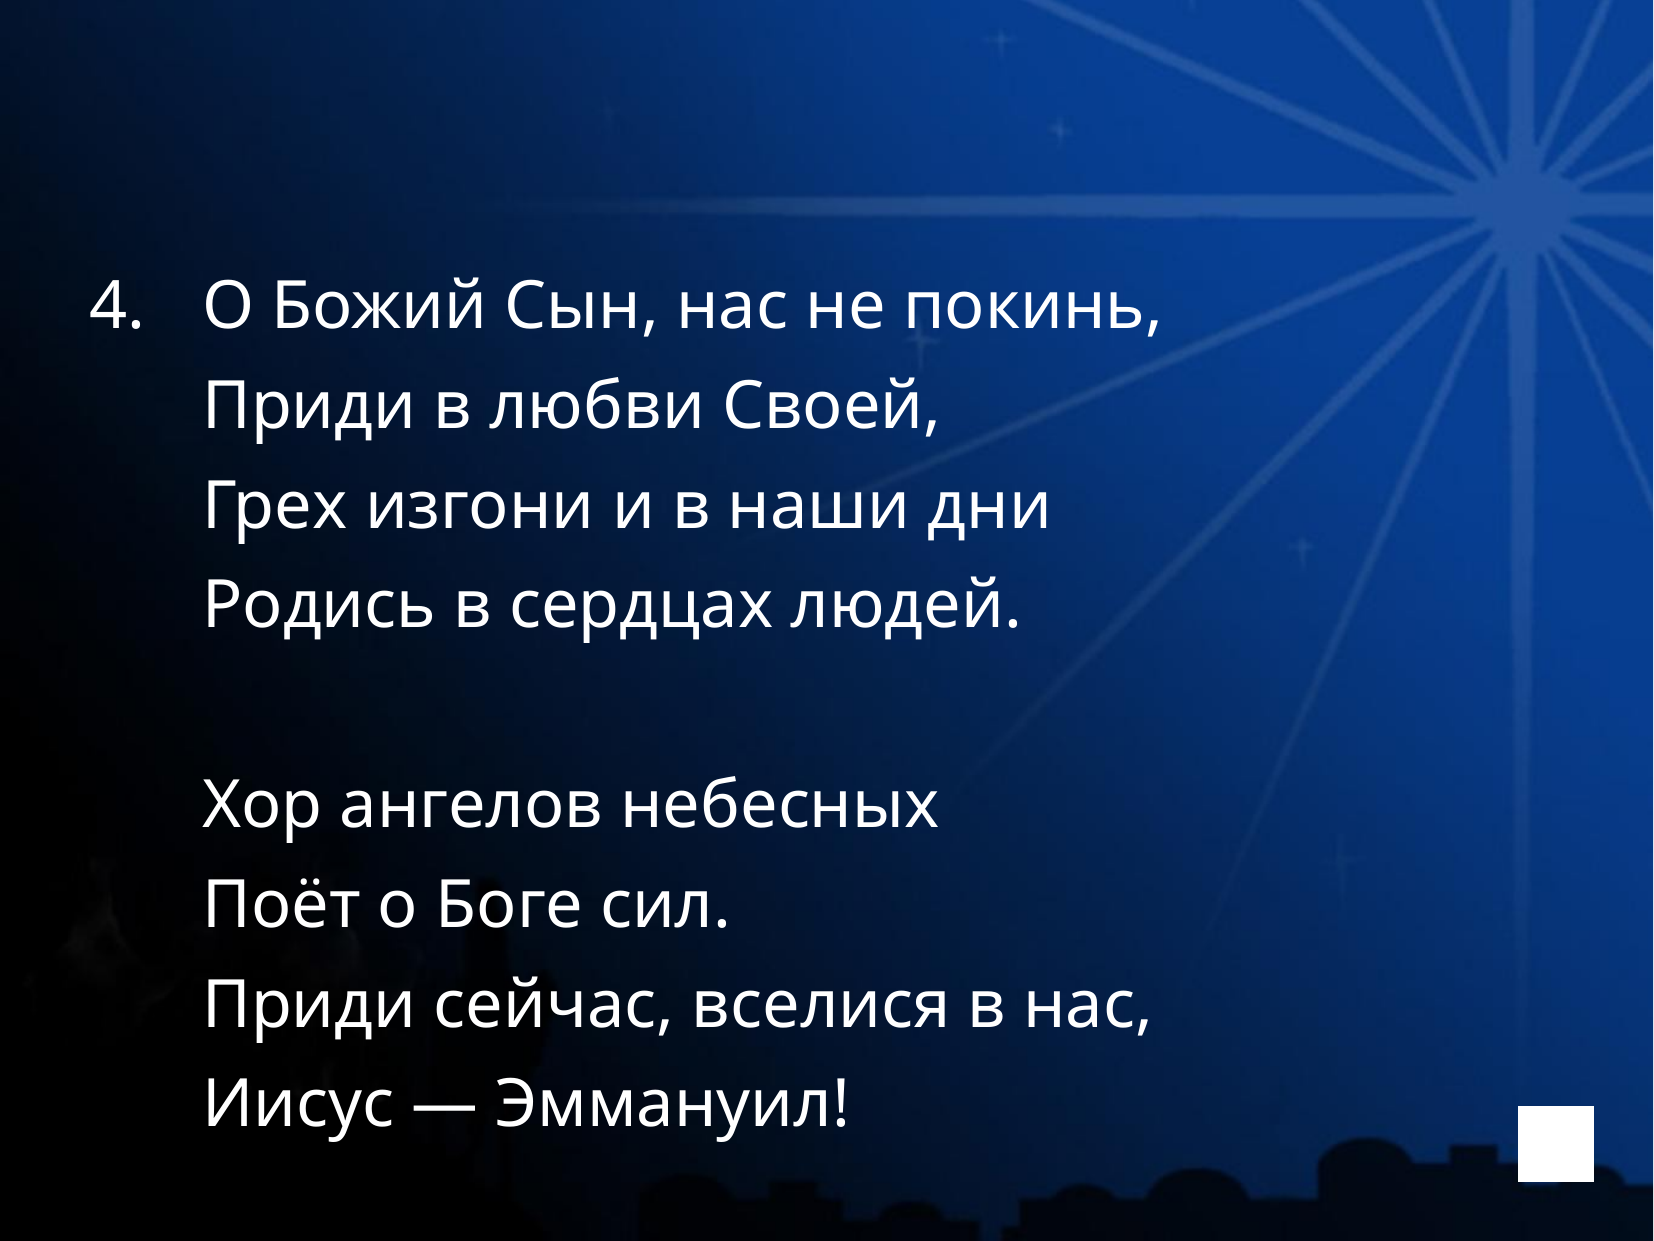

4.	О Божий Сын, нас не покинь,
	Приди в любви Своей,
	Грех изгони и в наши дни
	Родись в сердцах людей.
	Хор ангелов небесных
	Поёт о Боге сил.
	Приди сейчас, вселися в нас,
	Иисус — Эммануил!